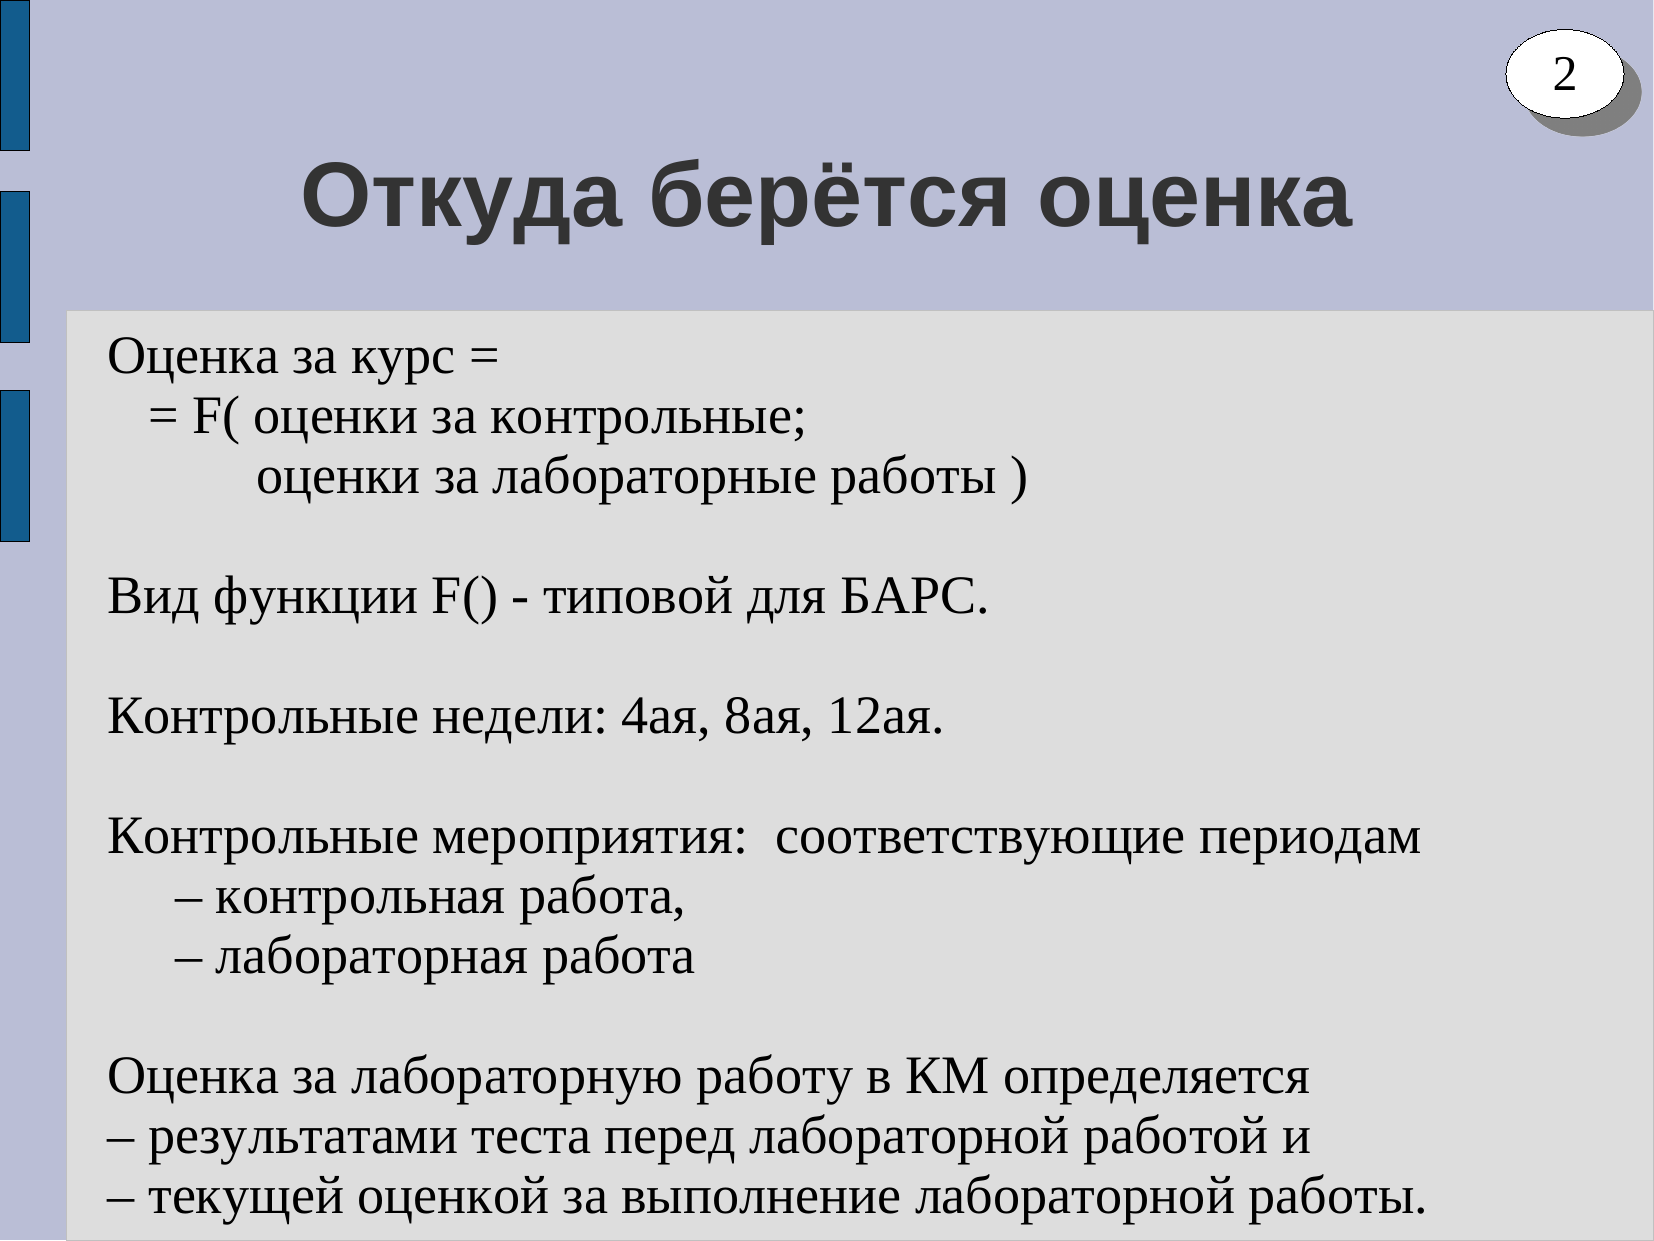

2
# Откуда берётся оценка
Оценка за курс =
 = F( оценки за контрольные;
 оценки за лабораторные работы )
Вид функции F() - типовой для БАРС.
Контрольные недели: 4ая, 8ая, 12ая.
Контрольные мероприятия: соответствующие периодам
 – контрольная работа,
 – лабораторная работа
Оценка за лабораторную работу в КМ определяется
– результатами теста перед лабораторной работой и
– текущей оценкой за выполнение лабораторной работы.